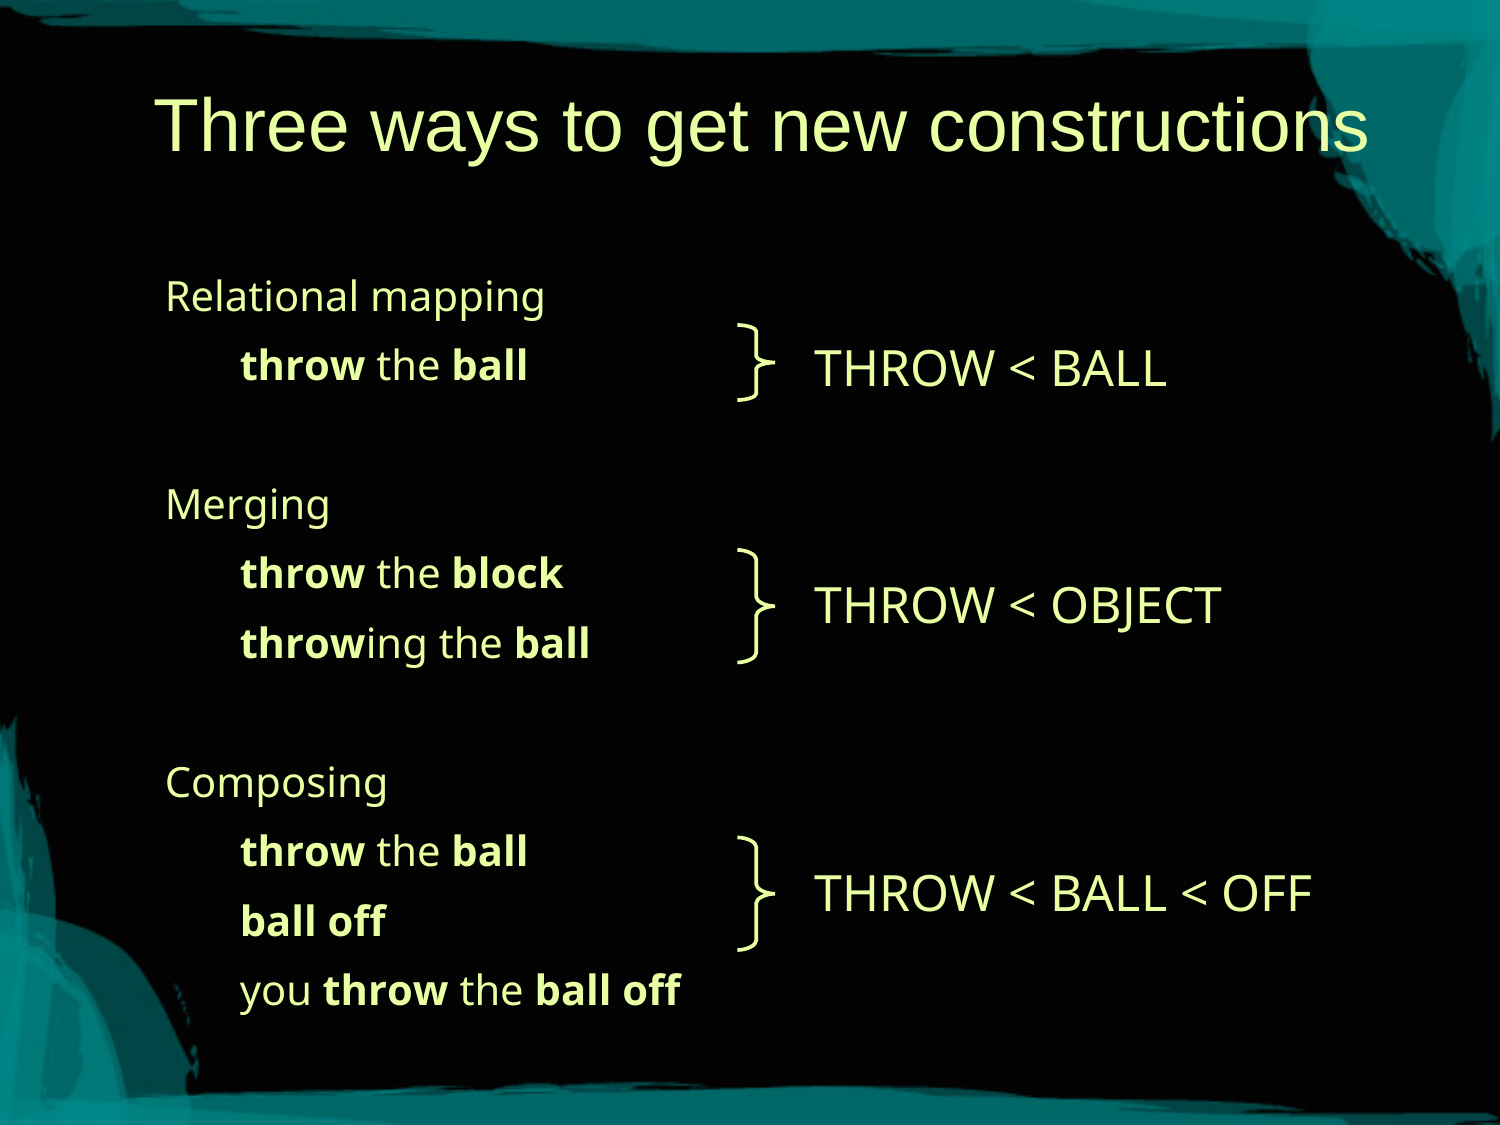

# Three ways to get new constructions
Relational mapping
throw the ball
Merging
throw the block
throwing the ball
Composing
throw the ball
ball off
you throw the ball off
THROW < BALL
THROW < OBJECT
THROW < BALL < OFF